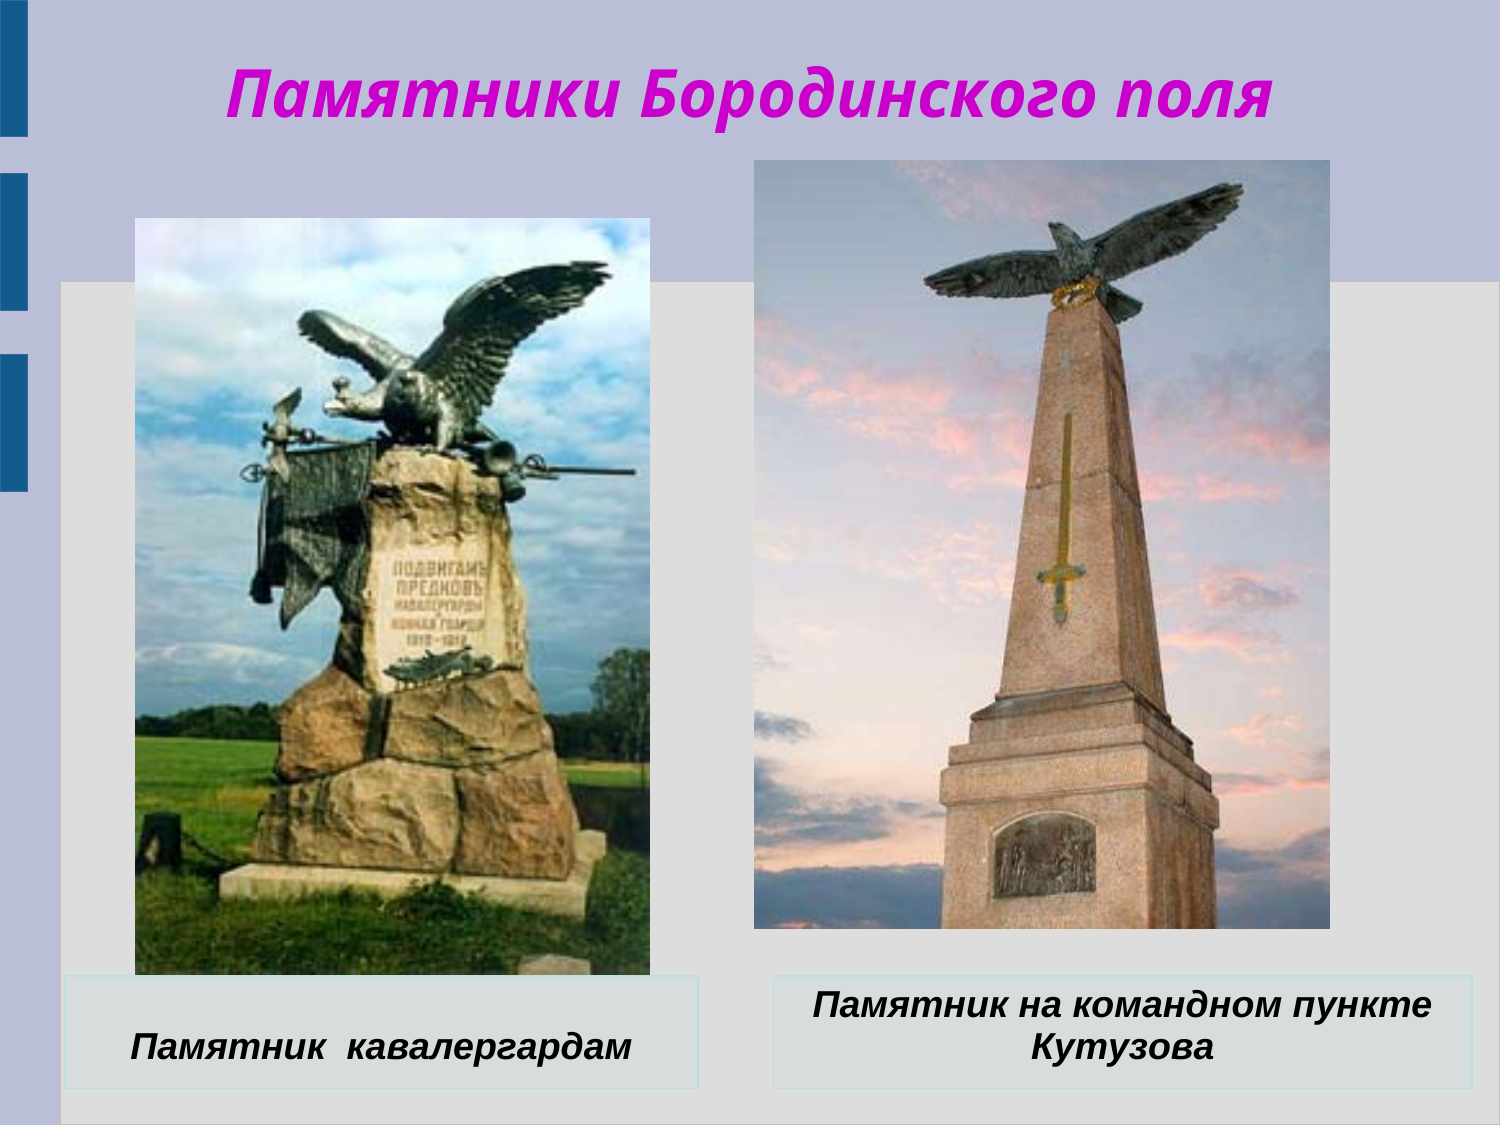

# Памятники Бородинского поля
Памятник кавалергардам
Памятник на командном пункте Кутузова